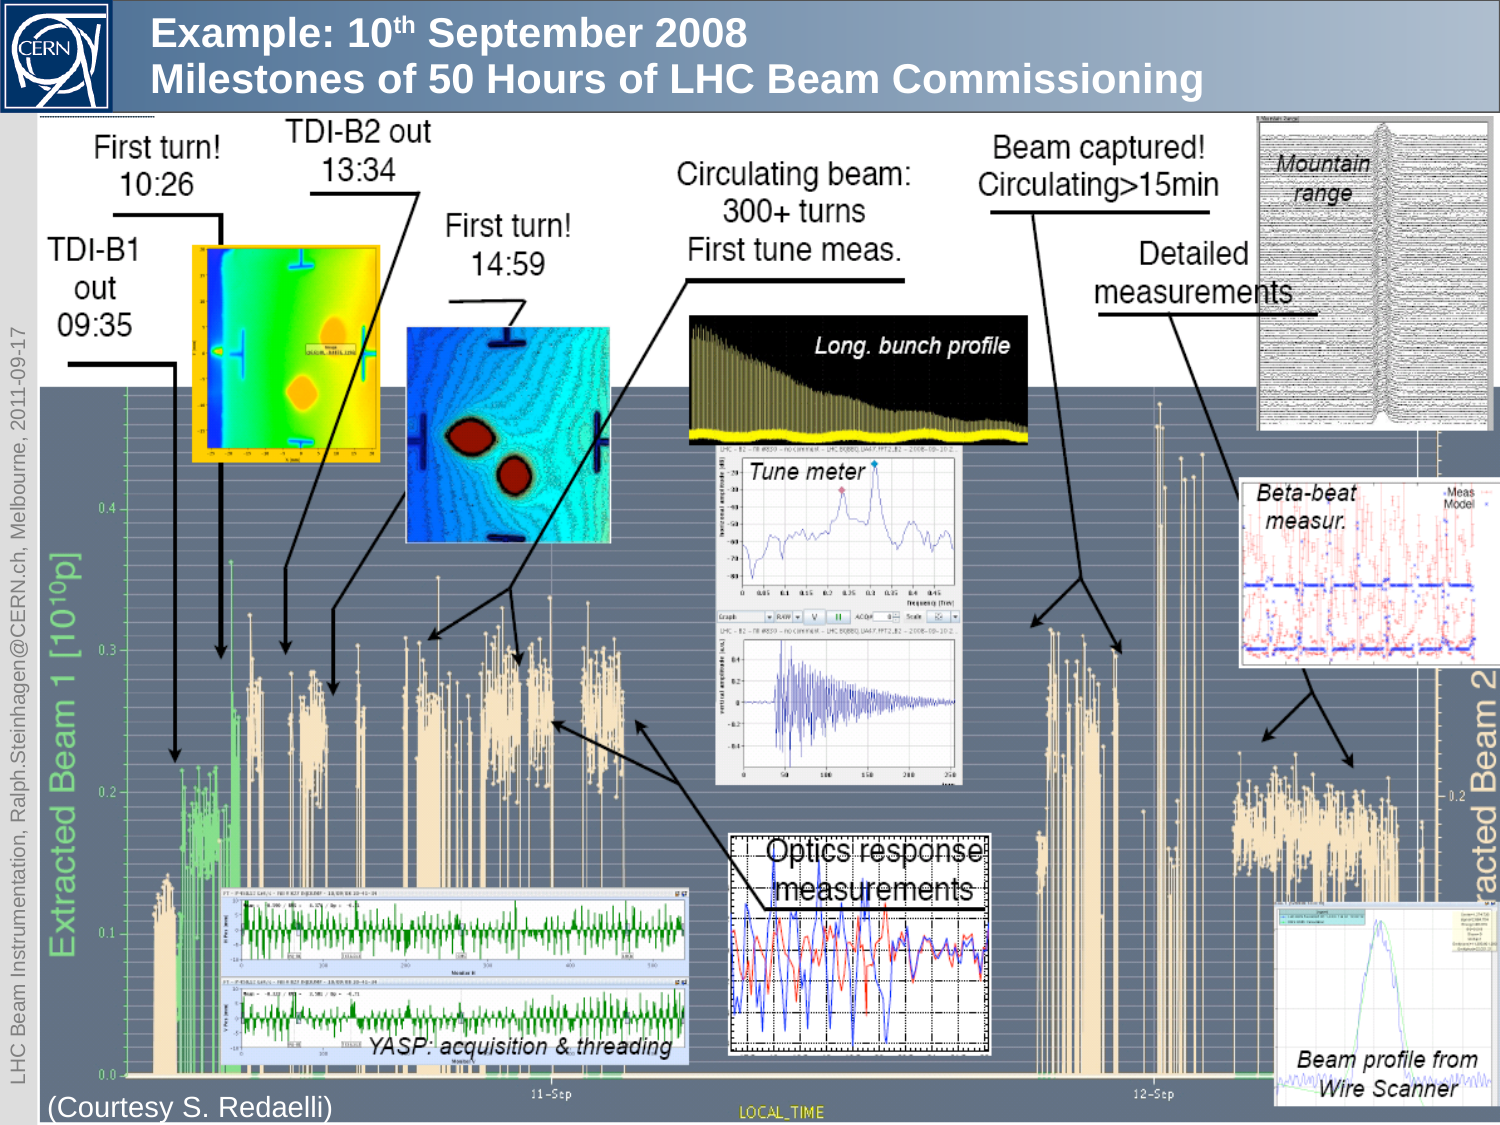

# Example: 10th September 2008 Milestones of 50 Hours of LHC Beam Commissioning
(Courtesy S. Redaelli)